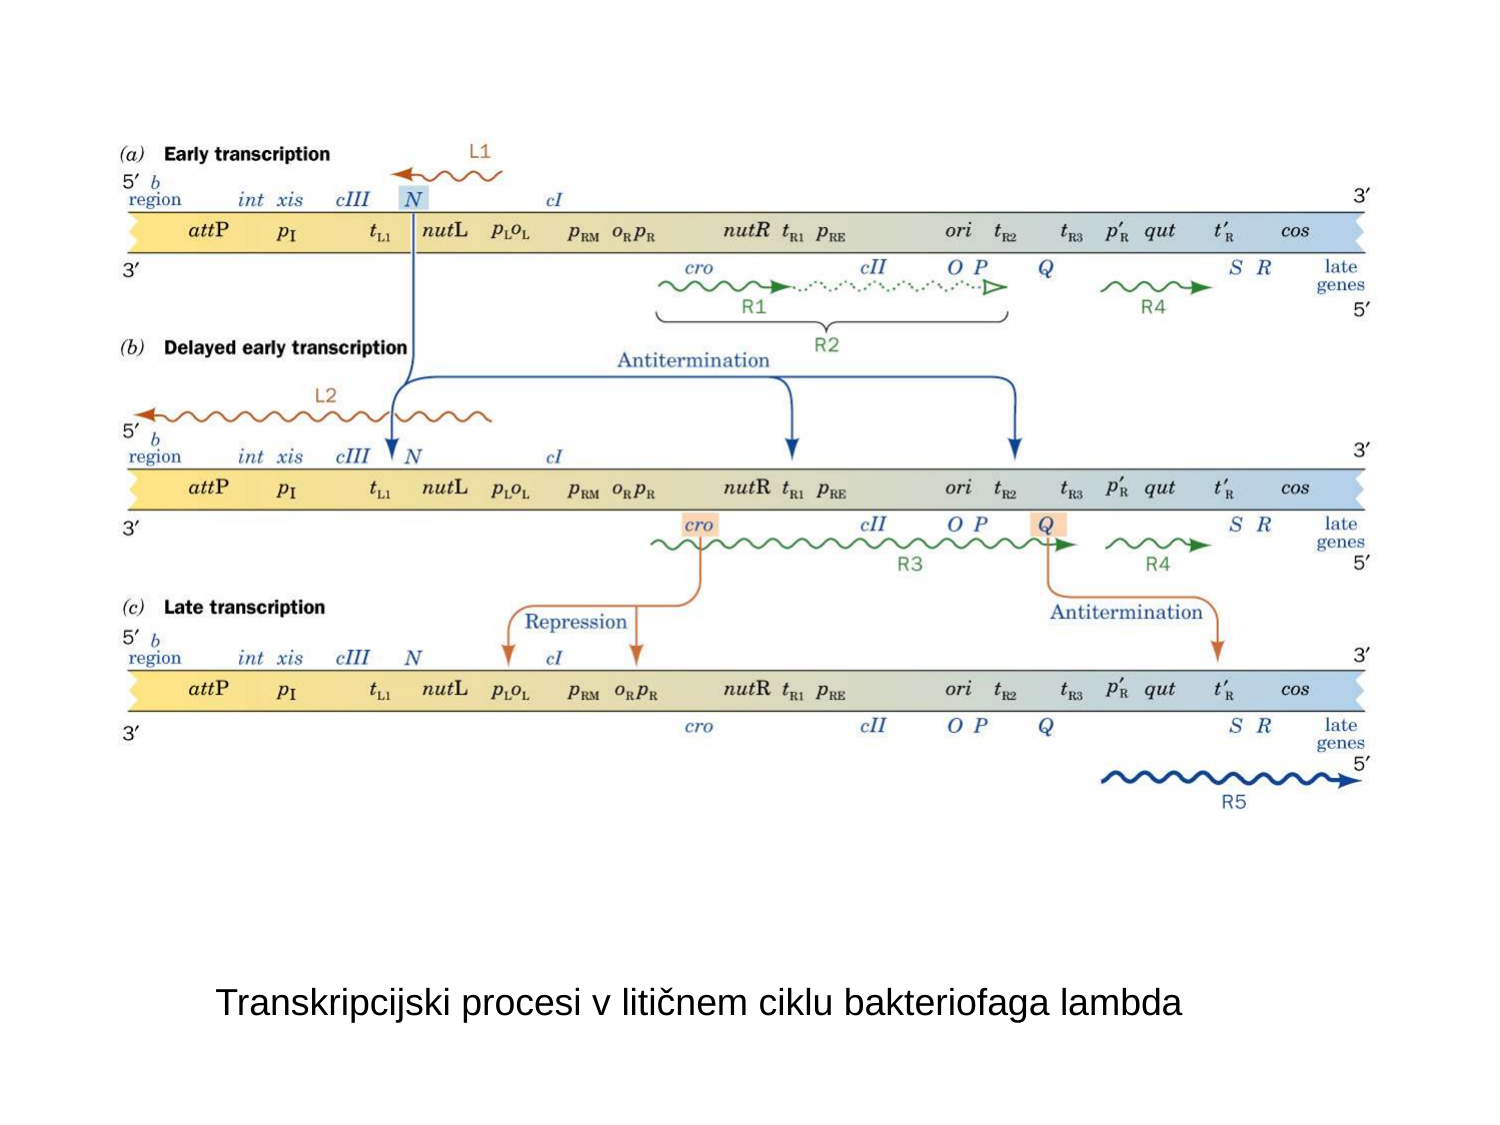

Transkripcijski procesi v litičnem ciklu bakteriofaga lambda